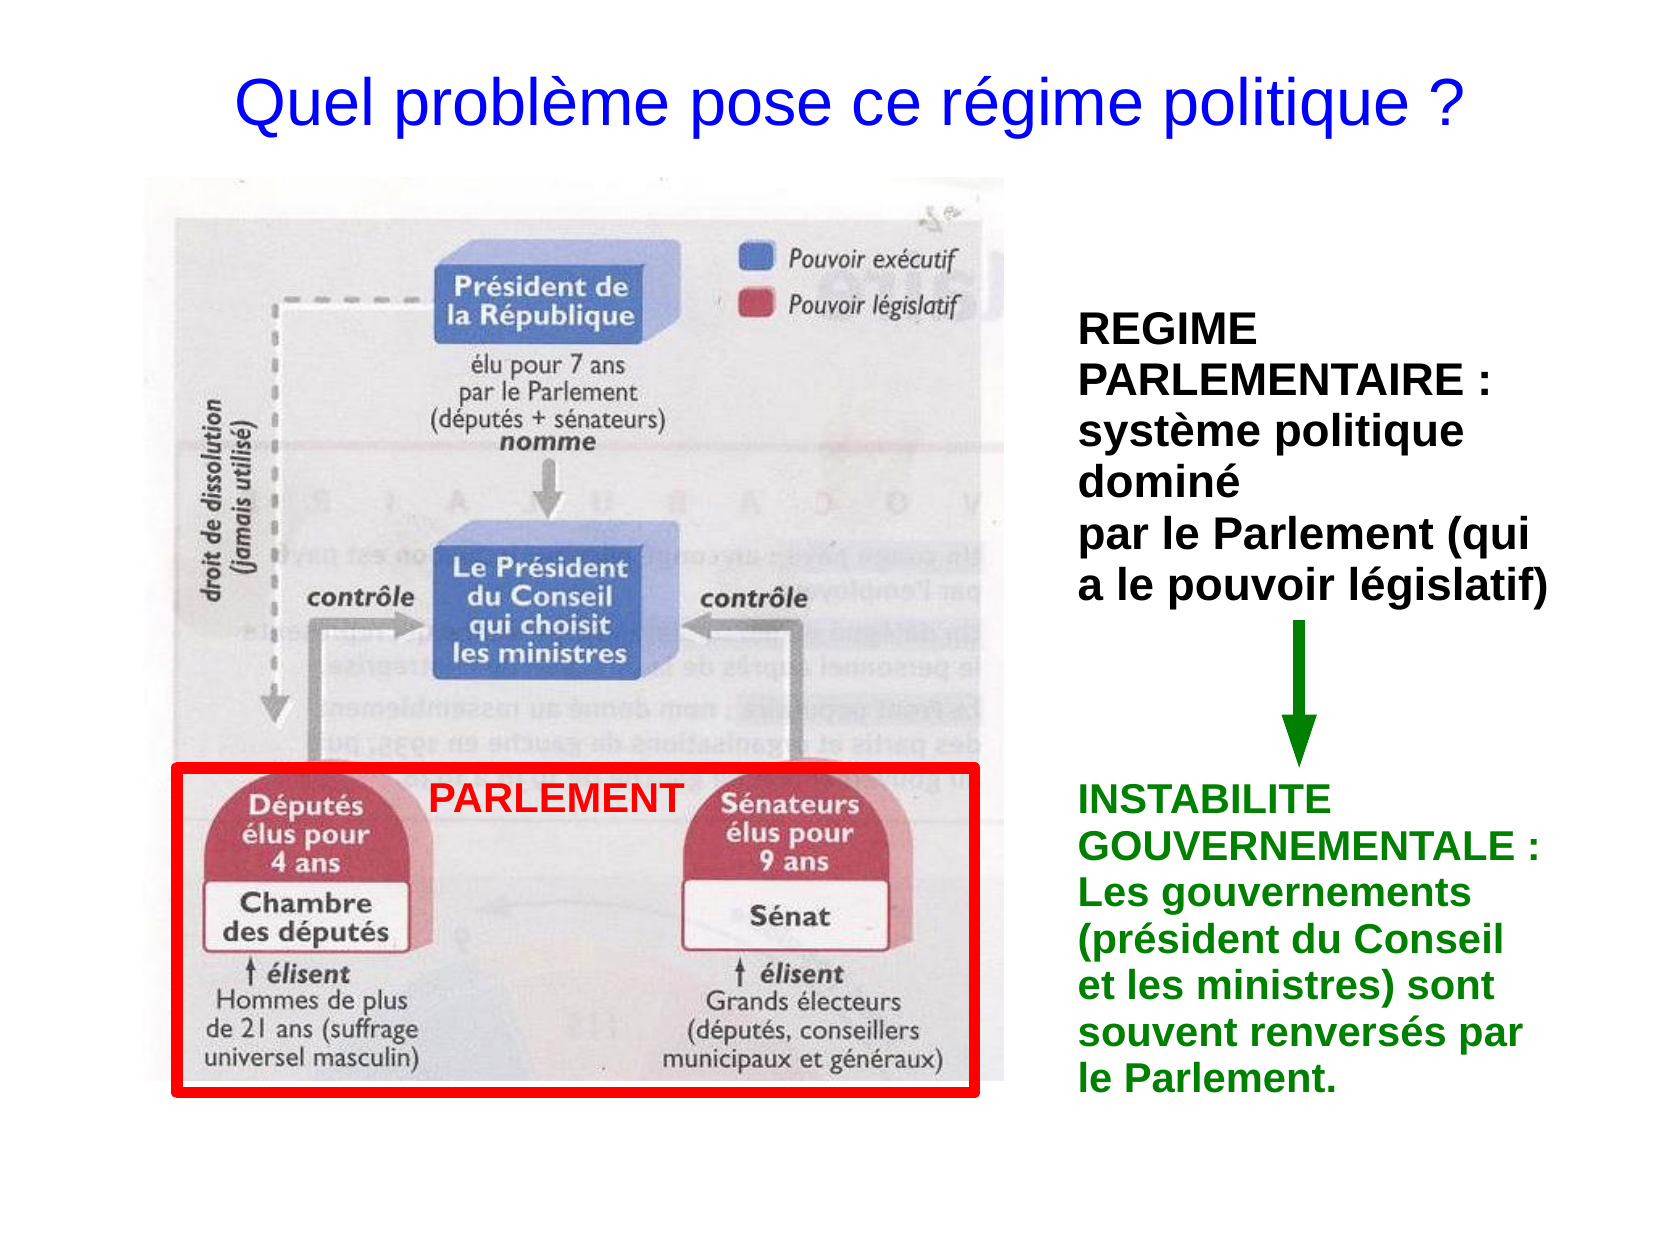

# Quel problème pose ce régime politique ?
REGIME PARLEMENTAIRE : système politique dominé
par le Parlement (qui a le pouvoir législatif)
PARLEMENT
INSTABILITE GOUVERNEMENTALE :
Les gouvernements (président du Conseil et les ministres) sont souvent renversés par le Parlement.